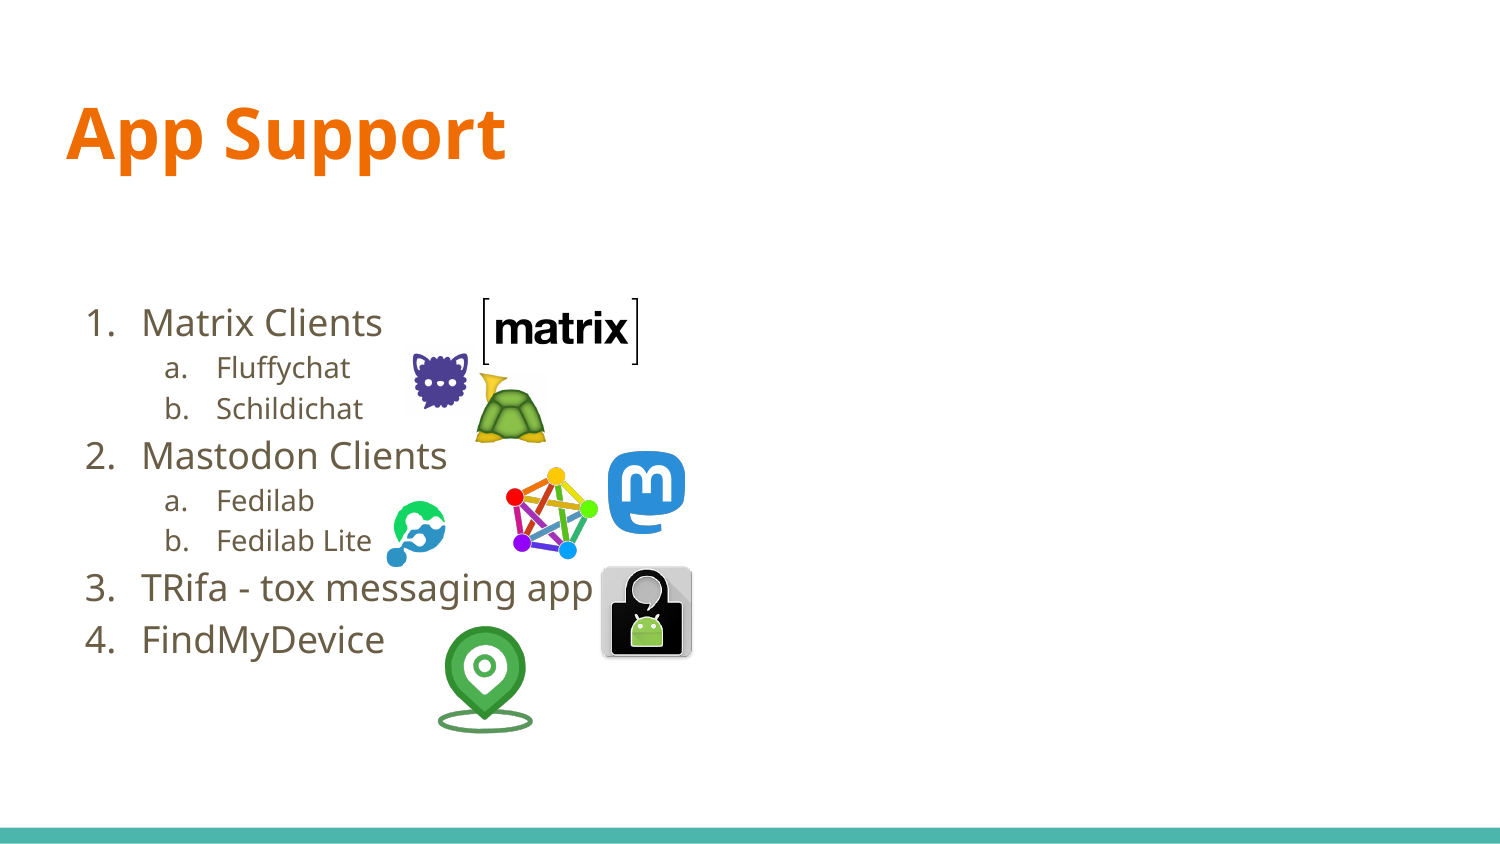

# App Support
Matrix Clients
Fluffychat
Schildichat
Mastodon Clients
Fedilab
Fedilab Lite
TRifa - tox messaging app
FindMyDevice